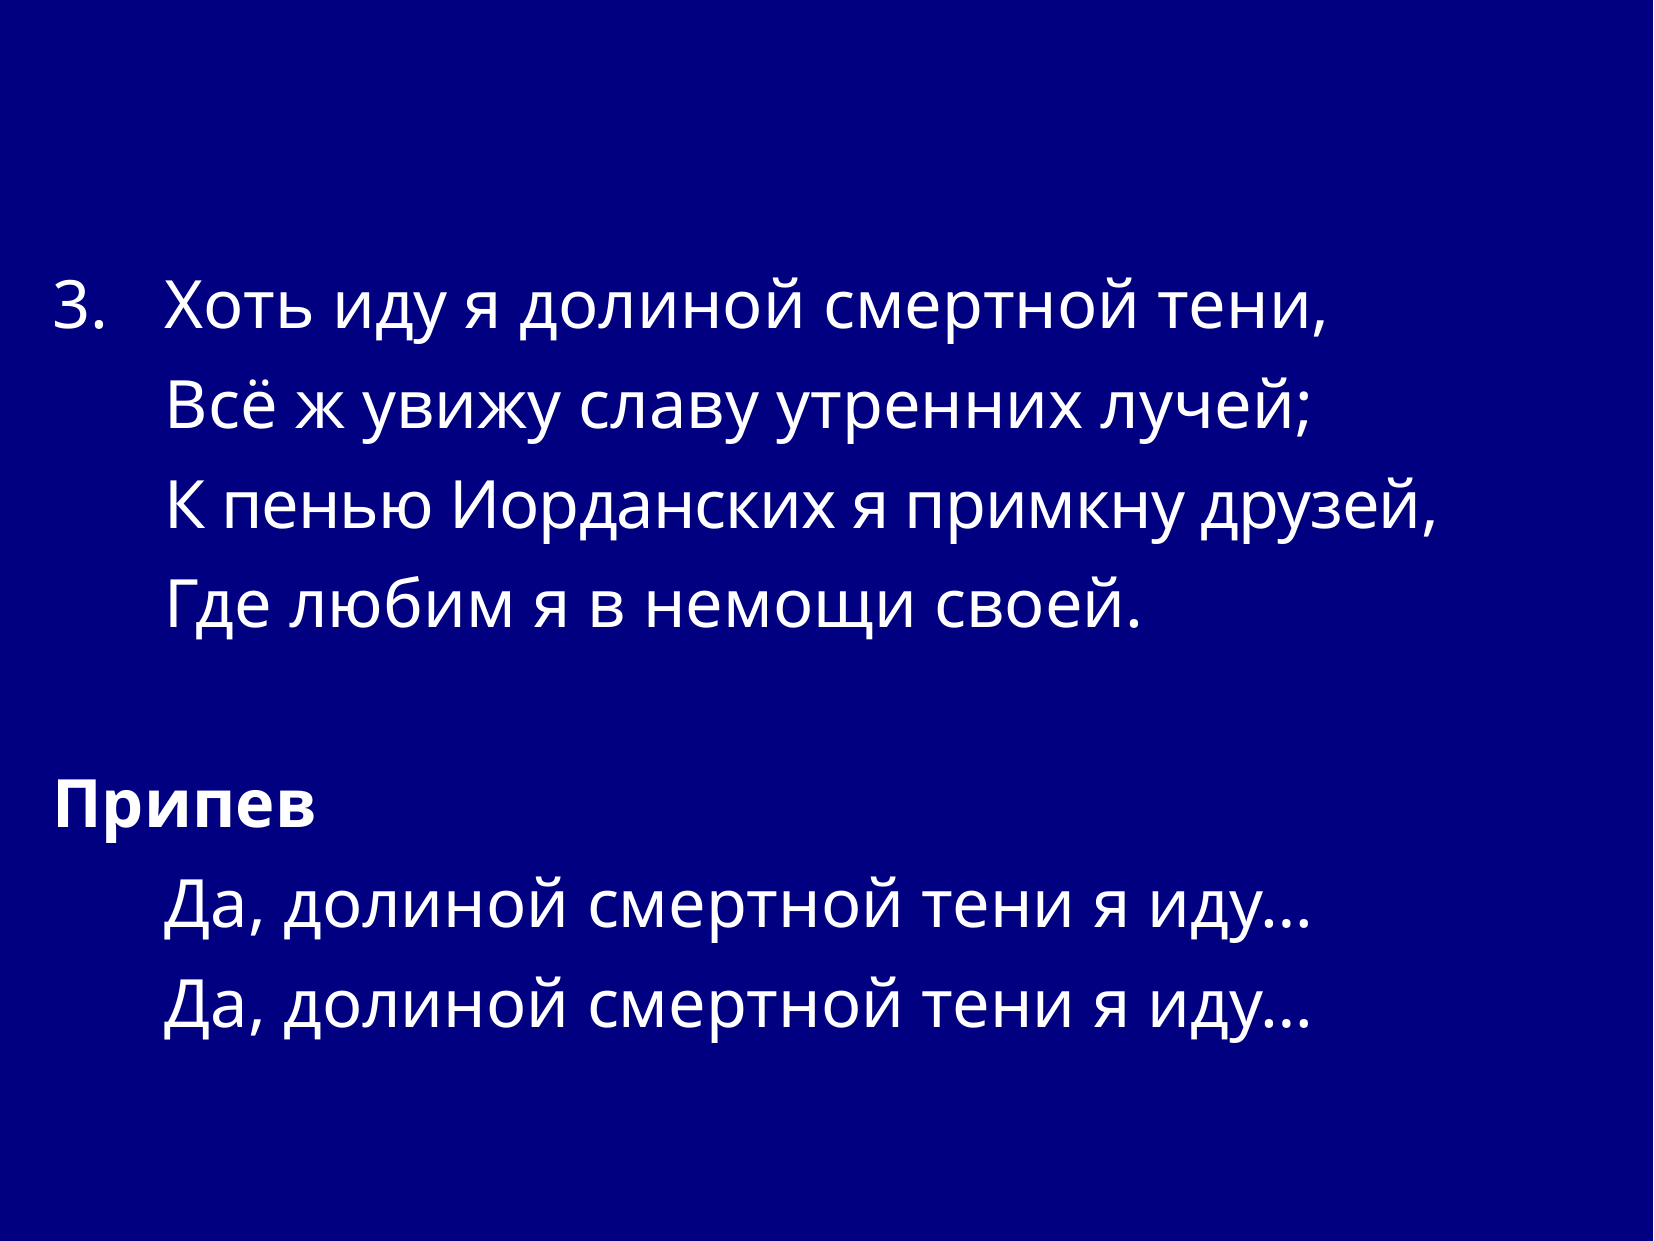

3.	Хоть иду я долиной смертной тени,
	Всё ж увижу славу утренних лучей;
	К пенью Иорданских я примкну друзей,
	Где любим я в немощи своей.
Припев
	Да, долиной смертной тени я иду…
	Да, долиной смертной тени я иду…